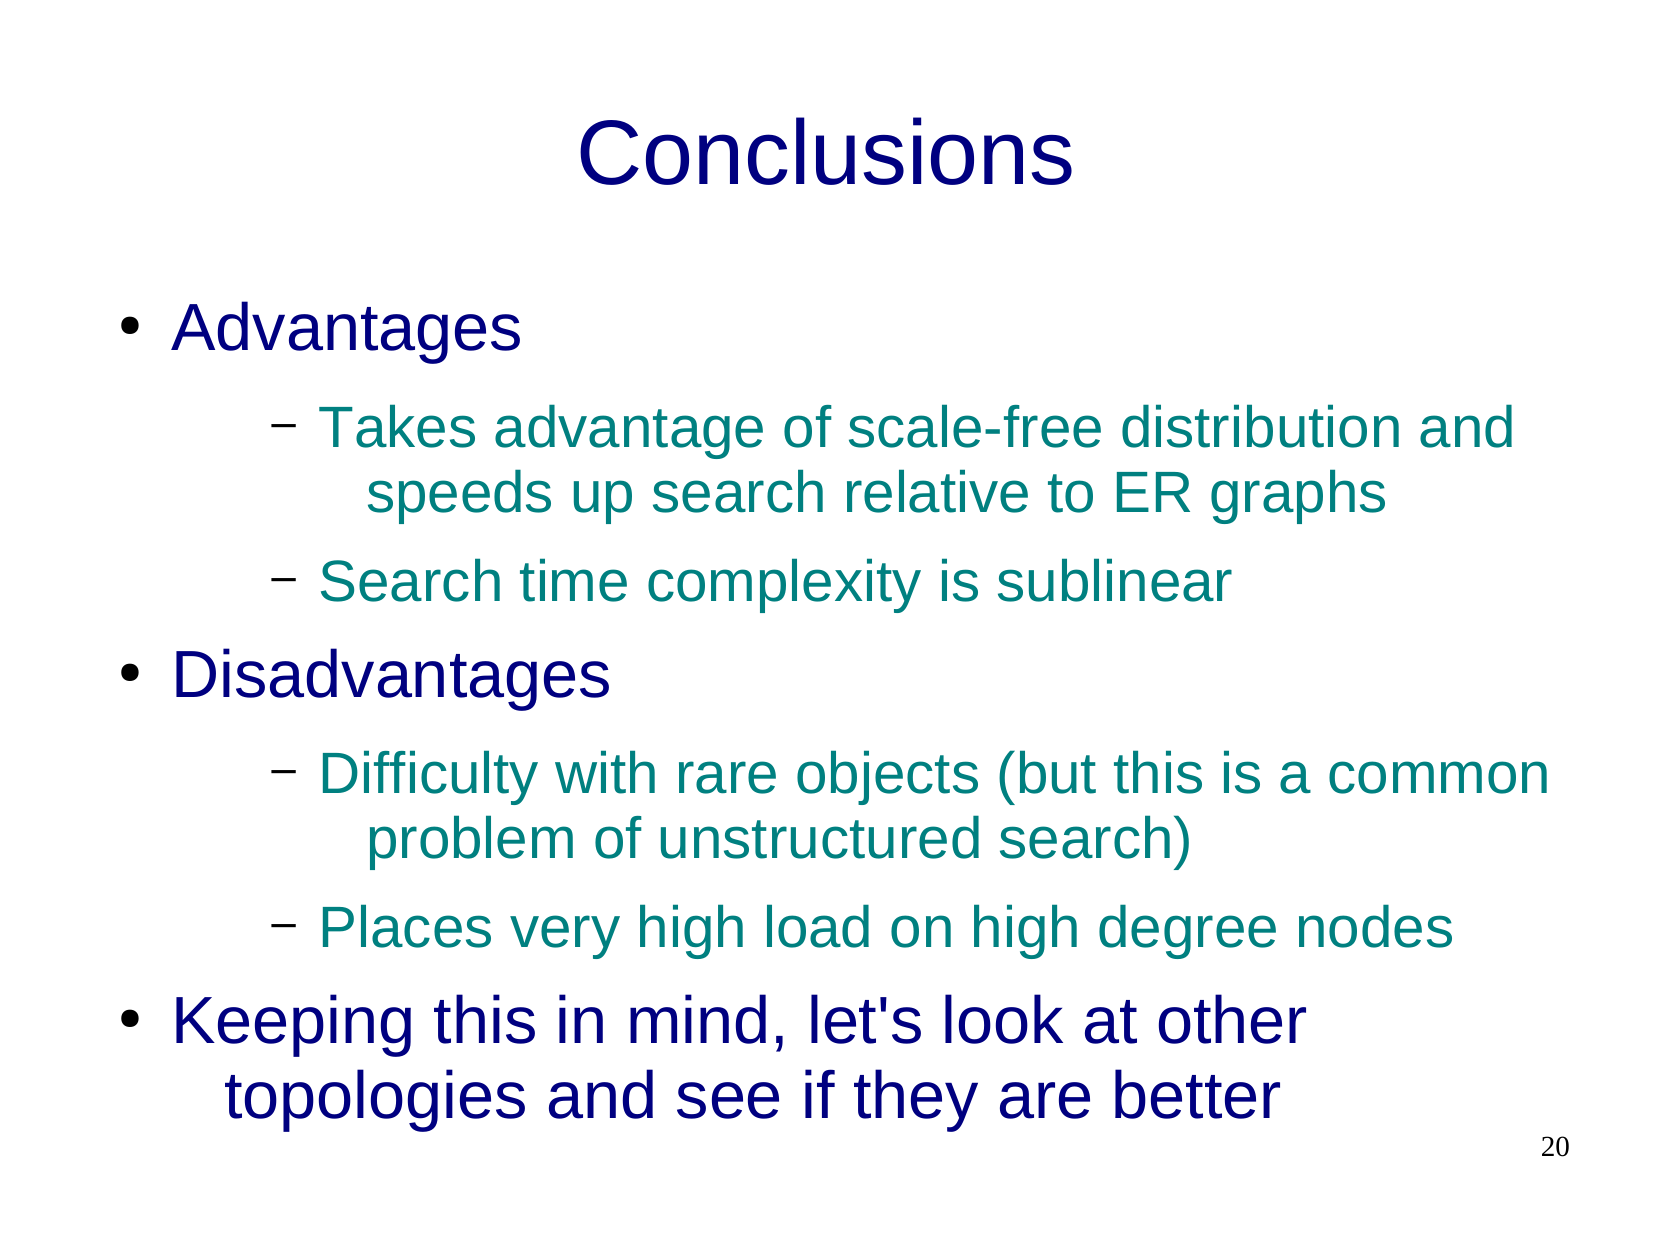

# Conclusions
Advantages
Takes advantage of scale-free distribution and speeds up search relative to ER graphs
Search time complexity is sublinear
Disadvantages
Difficulty with rare objects (but this is a common problem of unstructured search)
Places very high load on high degree nodes
Keeping this in mind, let's look at other topologies and see if they are better
20